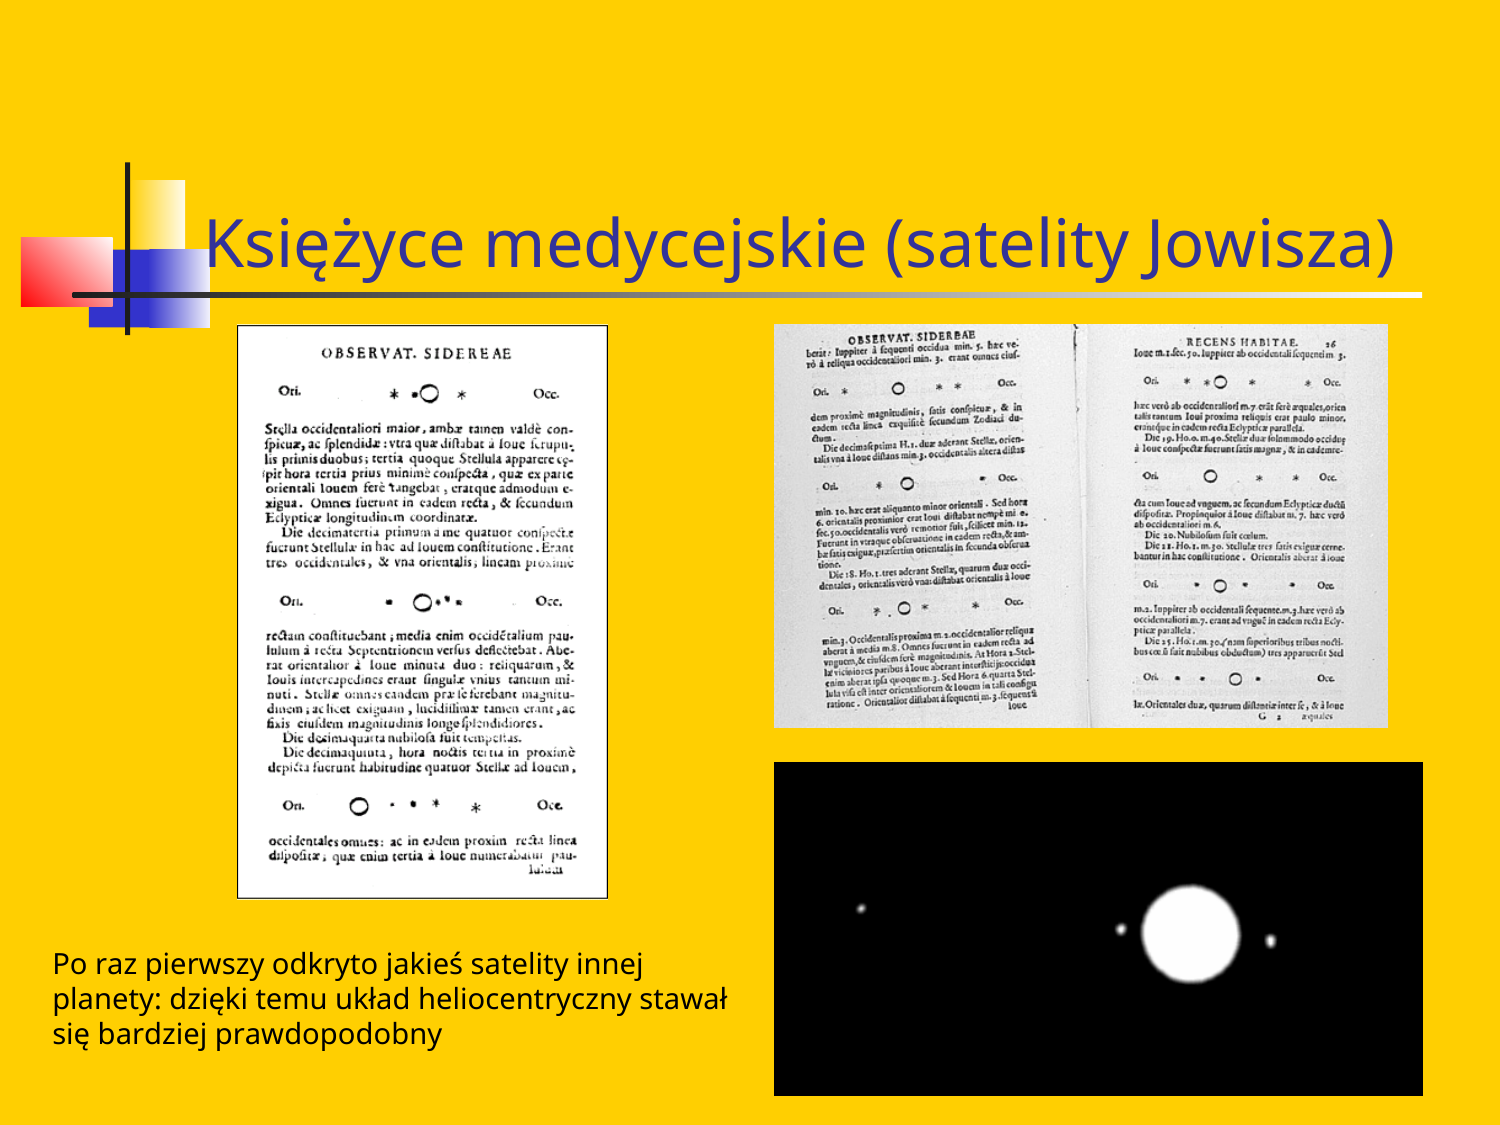

# Księżyce medycejskie (satelity Jowisza)
Po raz pierwszy odkryto jakieś satelity innej planety: dzięki temu układ heliocentryczny stawał się bardziej prawdopodobny